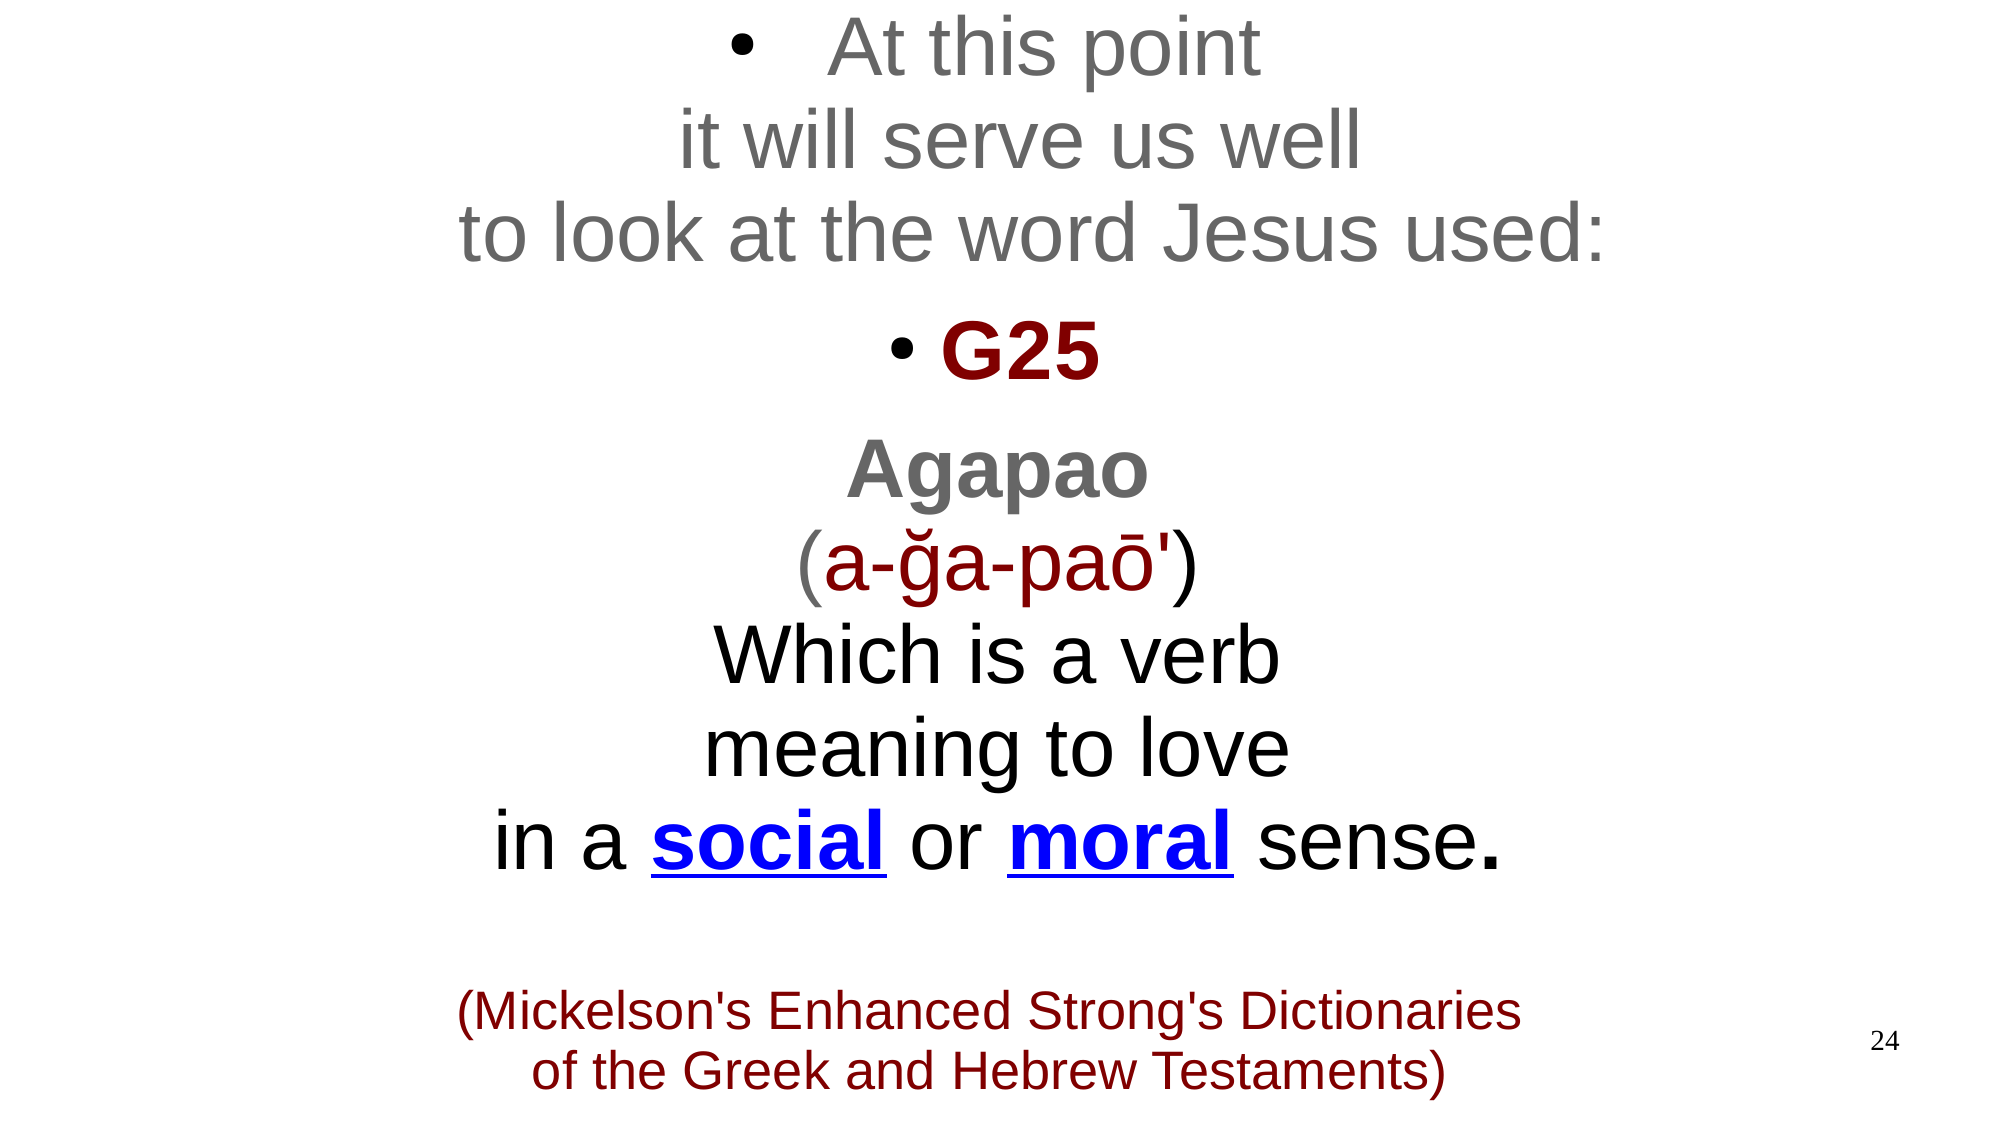

# At this point it will serve us well to look at the word Jesus used:
G25
 Agapao
(a-ğa-paō')
Which is a verb
meaning to love
in a social or moral sense.
(Mickelson's Enhanced Strong's Dictionaries
of the Greek and Hebrew Testaments)
24